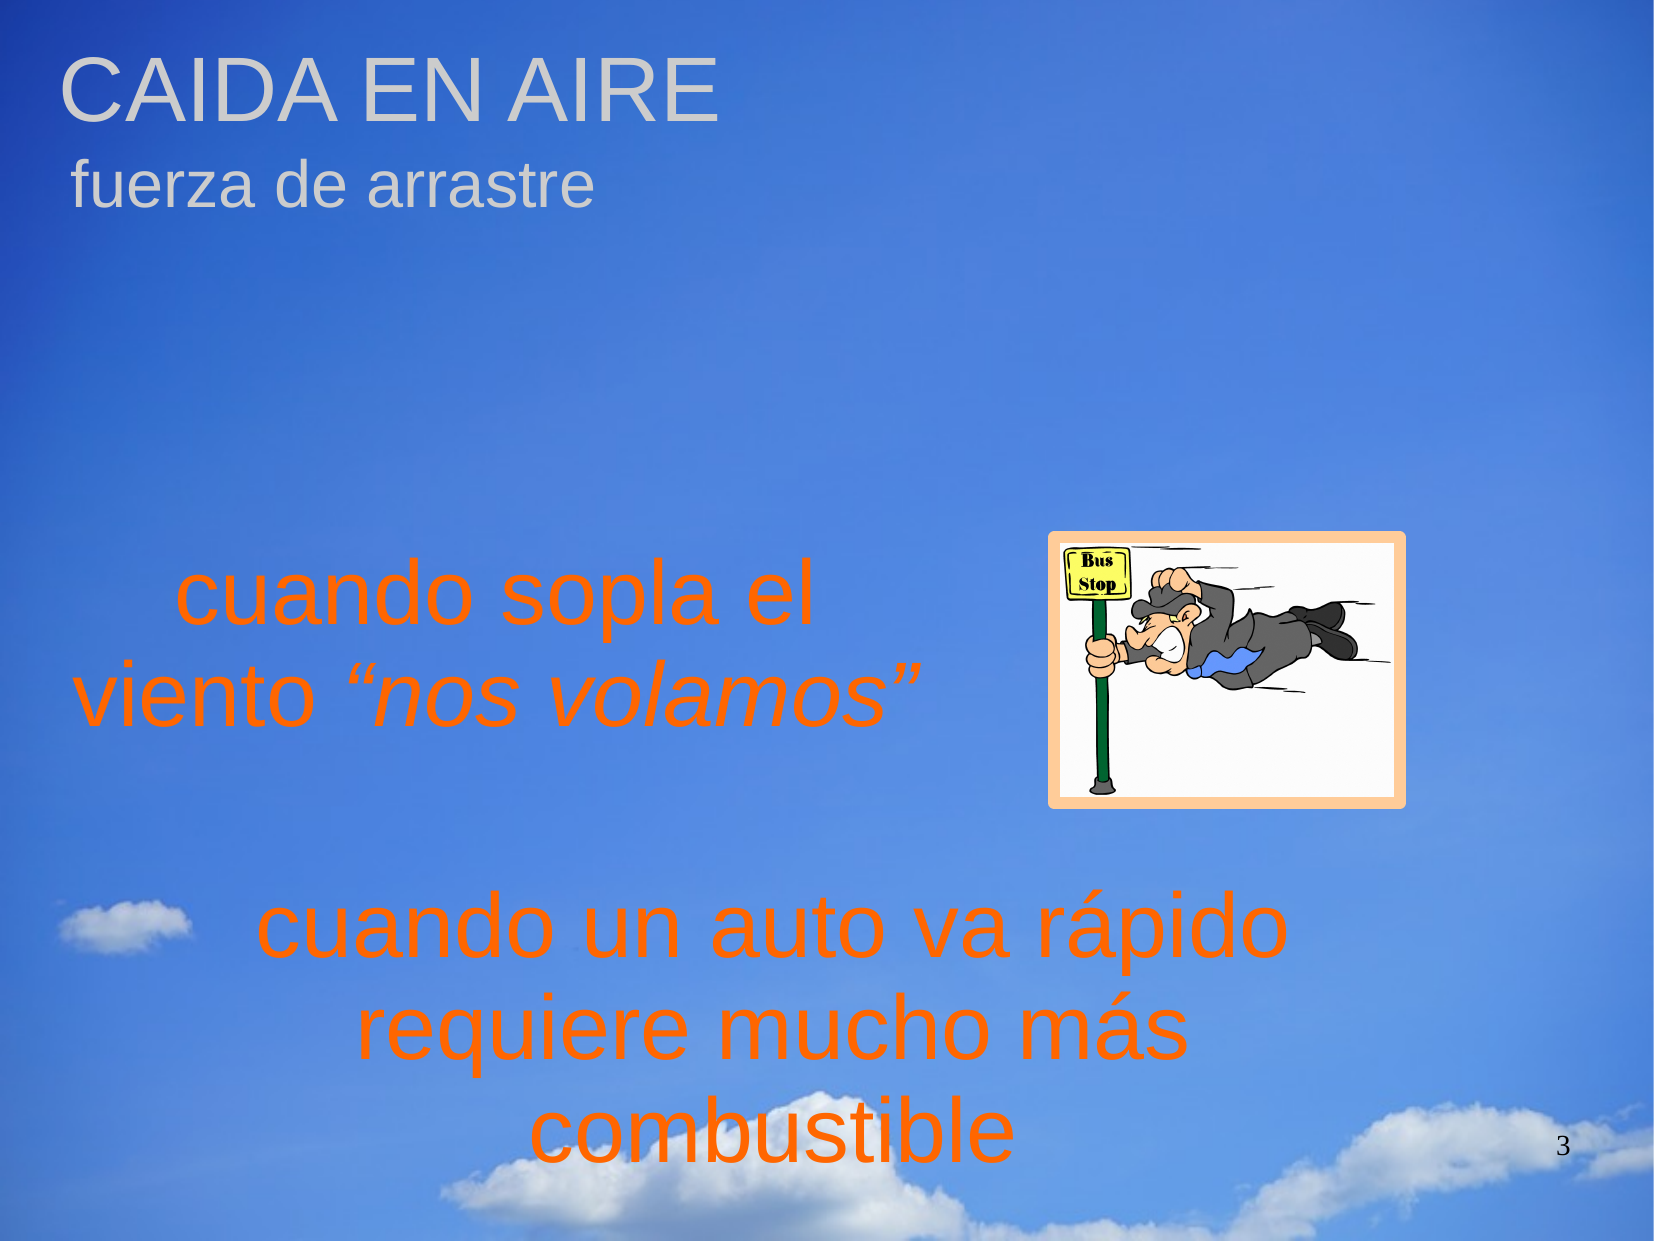

# CAIDA EN AIRE
fuerza de arrastre
cuando sopla el viento “nos volamos”
cuando un auto va rápido requiere mucho más combustible
3